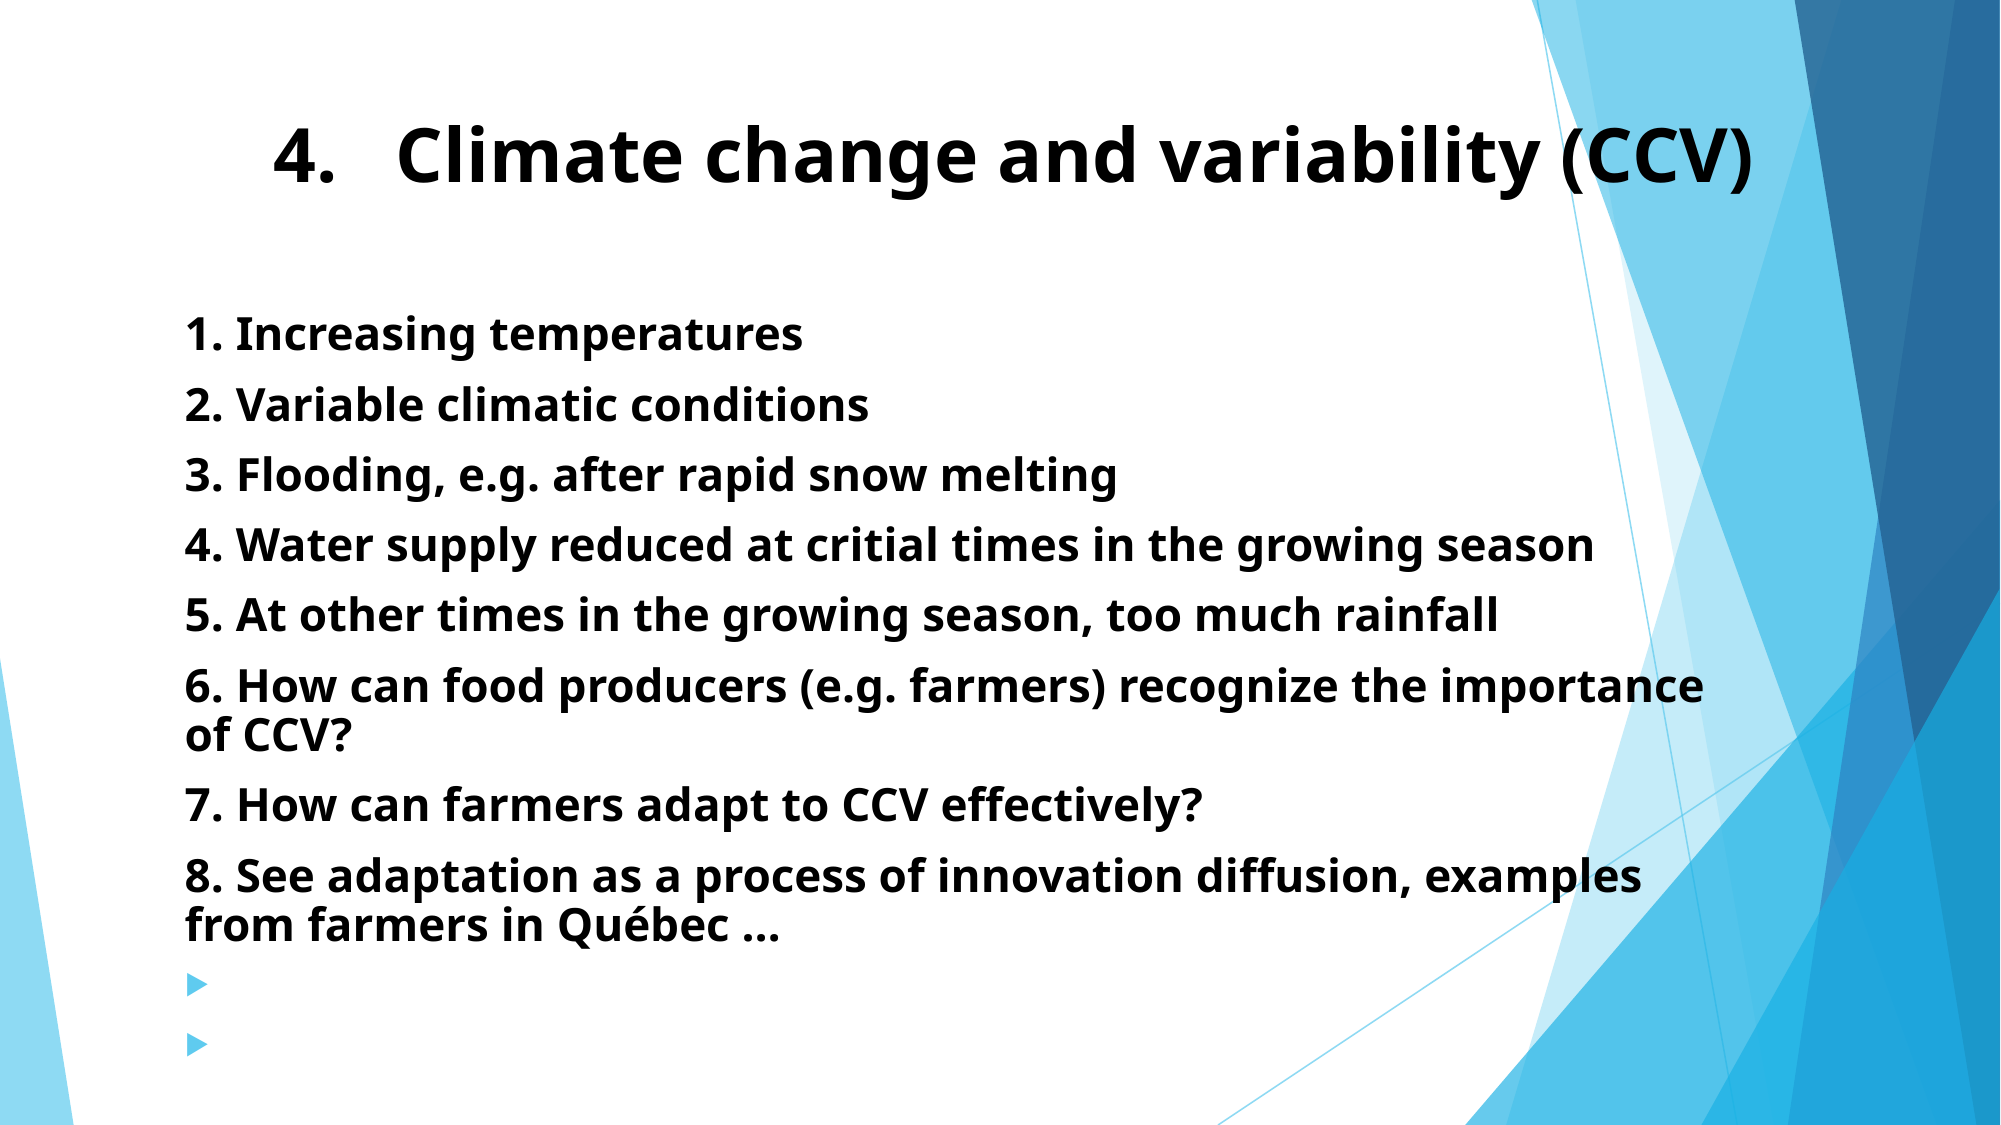

# 4. Climate change and variability (CCV)
1. Increasing temperatures
2. Variable climatic conditions
3. Flooding, e.g. after rapid snow melting
4. Water supply reduced at critial times in the growing season
5. At other times in the growing season, too much rainfall
6. How can food producers (e.g. farmers) recognize the importance of CCV?
7. How can farmers adapt to CCV effectively?
8. See adaptation as a process of innovation diffusion, examples from farmers in Québec …